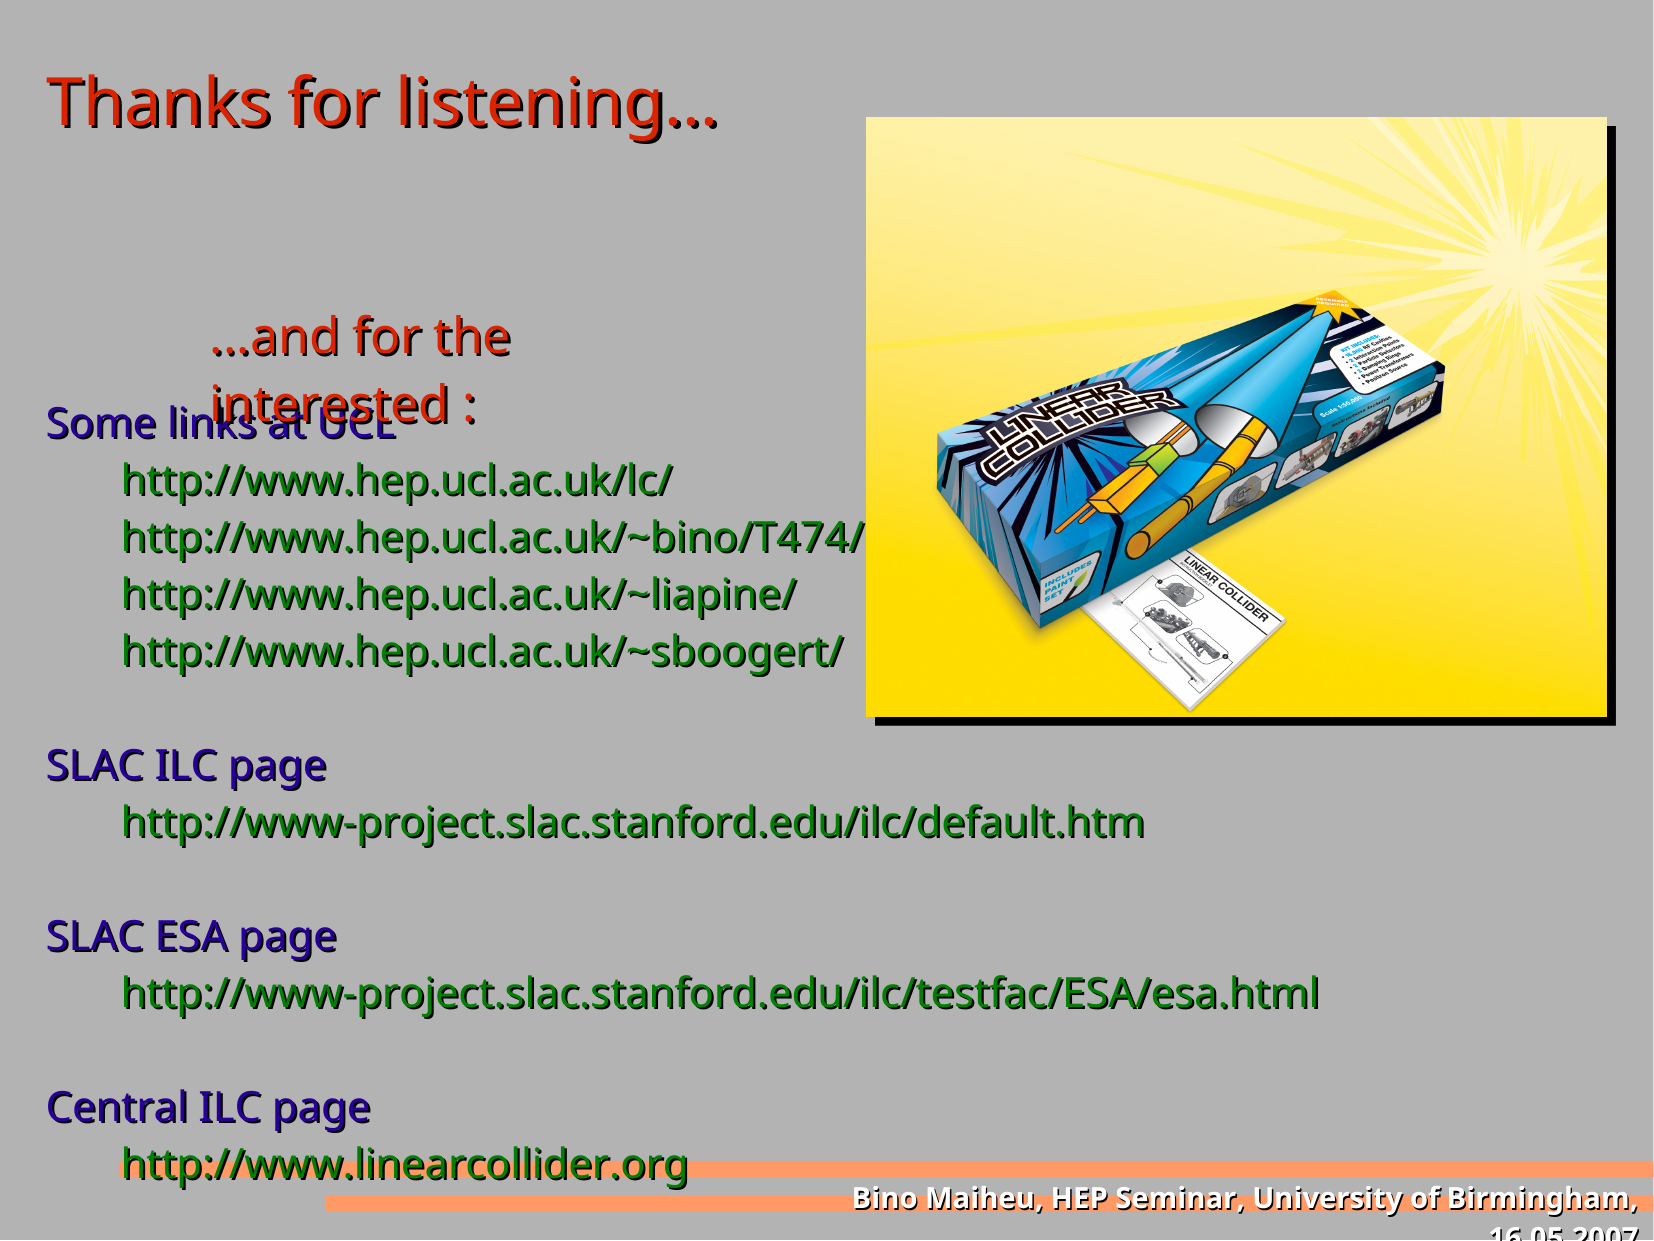

Thanks for listening...
...and for the interested :
Some links at UCL
	http://www.hep.ucl.ac.uk/lc/
	http://www.hep.ucl.ac.uk/~bino/T474/
	http://www.hep.ucl.ac.uk/~liapine/
	http://www.hep.ucl.ac.uk/~sboogert/
SLAC ILC page
	http://www-project.slac.stanford.edu/ilc/default.htm
SLAC ESA page
	http://www-project.slac.stanford.edu/ilc/testfac/ESA/esa.html
Central ILC page
	http://www.linearcollider.org
Bino Maiheu, HEP Seminar, University of Birmingham, 16.05.2007